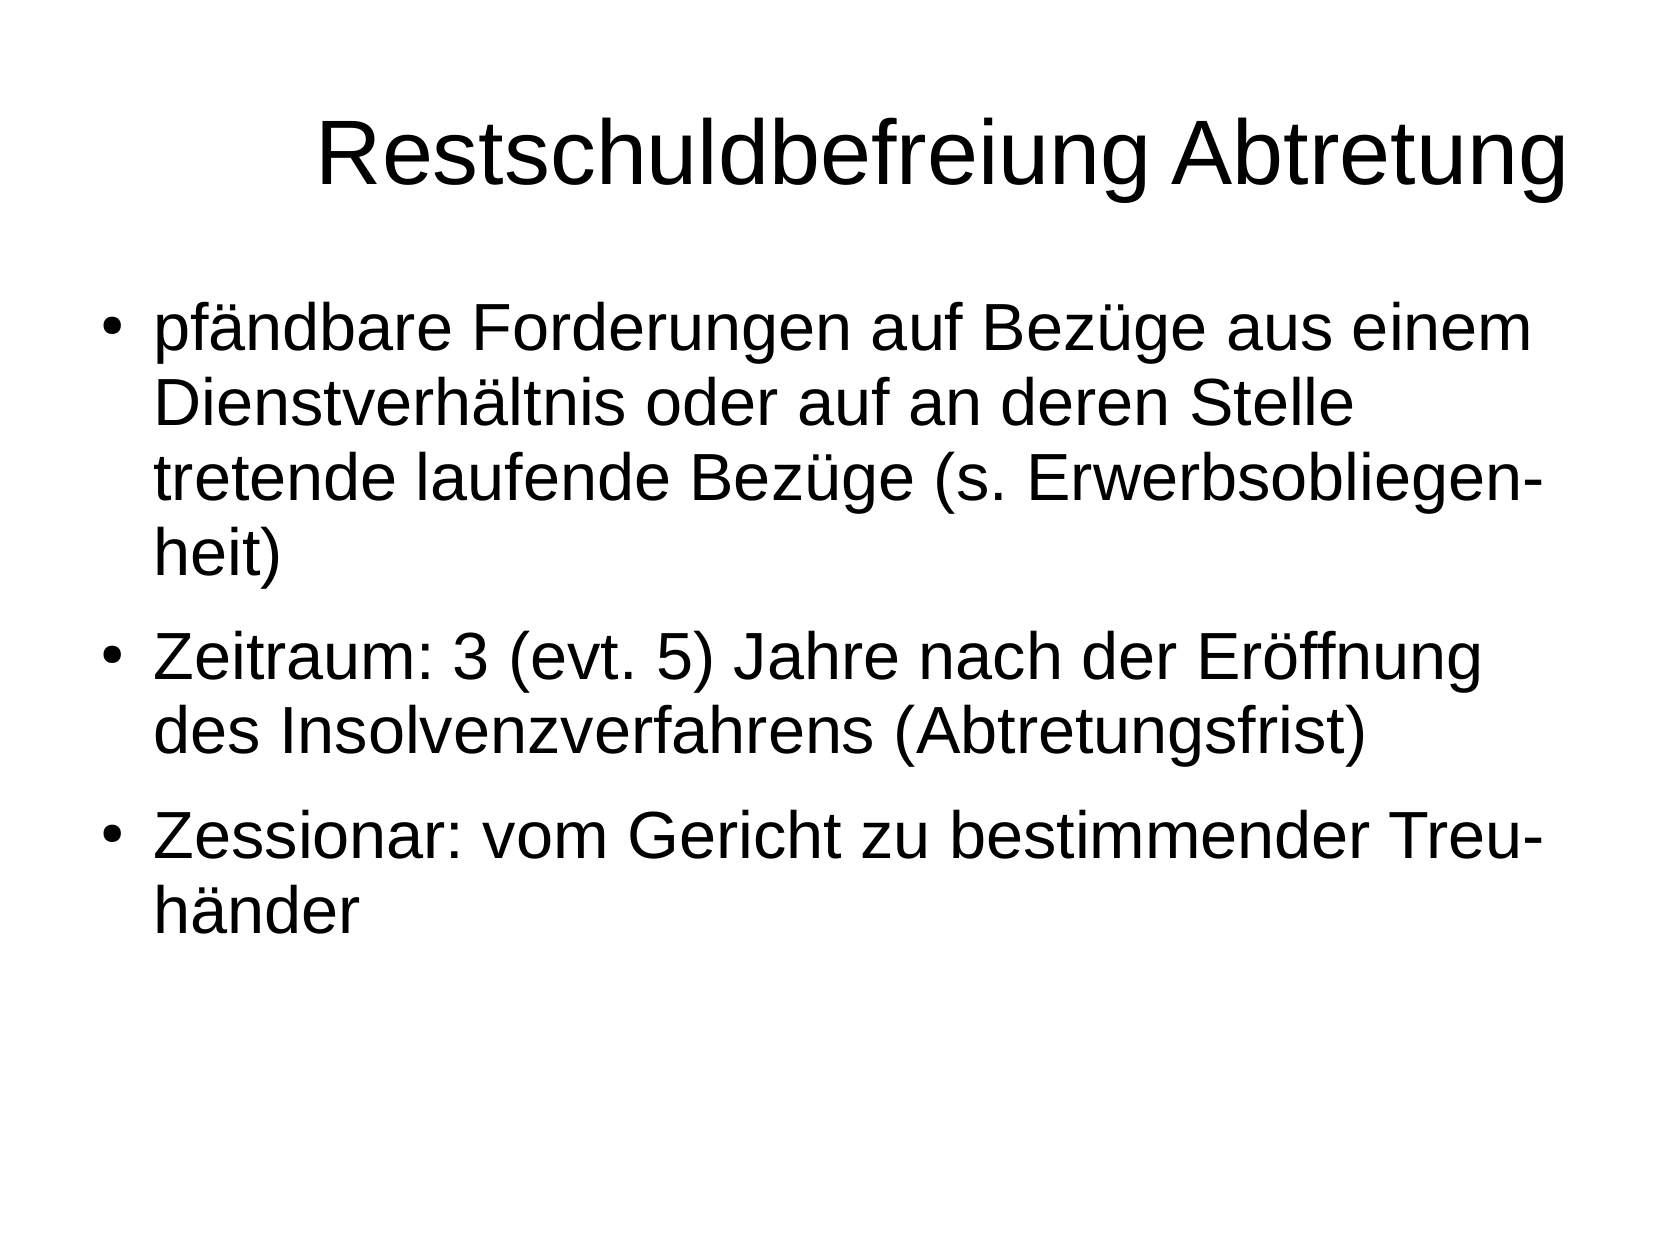

# Restschuldbefreiung Abtretung
pfändbare Forderungen auf Bezüge aus einem Dienstverhältnis oder auf an deren Stelle tretende laufende Bezüge (s. Erwerbsobliegen-heit)
Zeitraum: 3 (evt. 5) Jahre nach der Eröffnung des Insolvenzverfahrens (Abtretungsfrist)
Zessionar: vom Gericht zu bestimmender Treu-händer